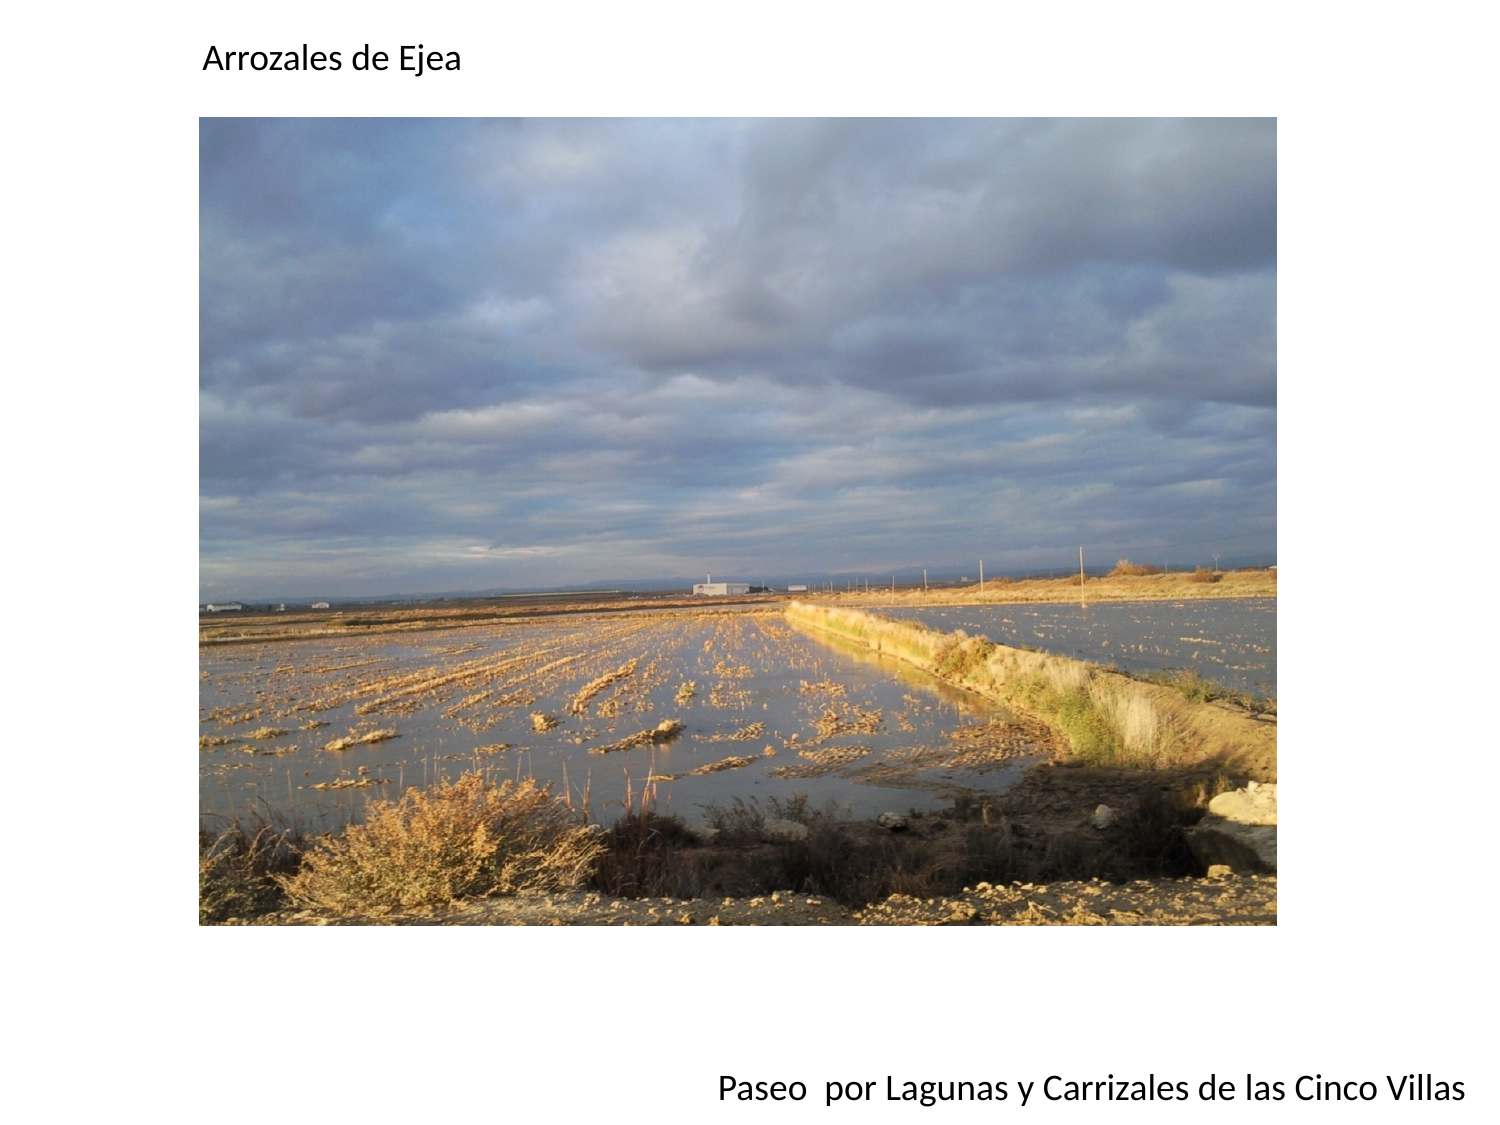

Arrozales de Ejea
Paseo por Lagunas y Carrizales de las Cinco Villas